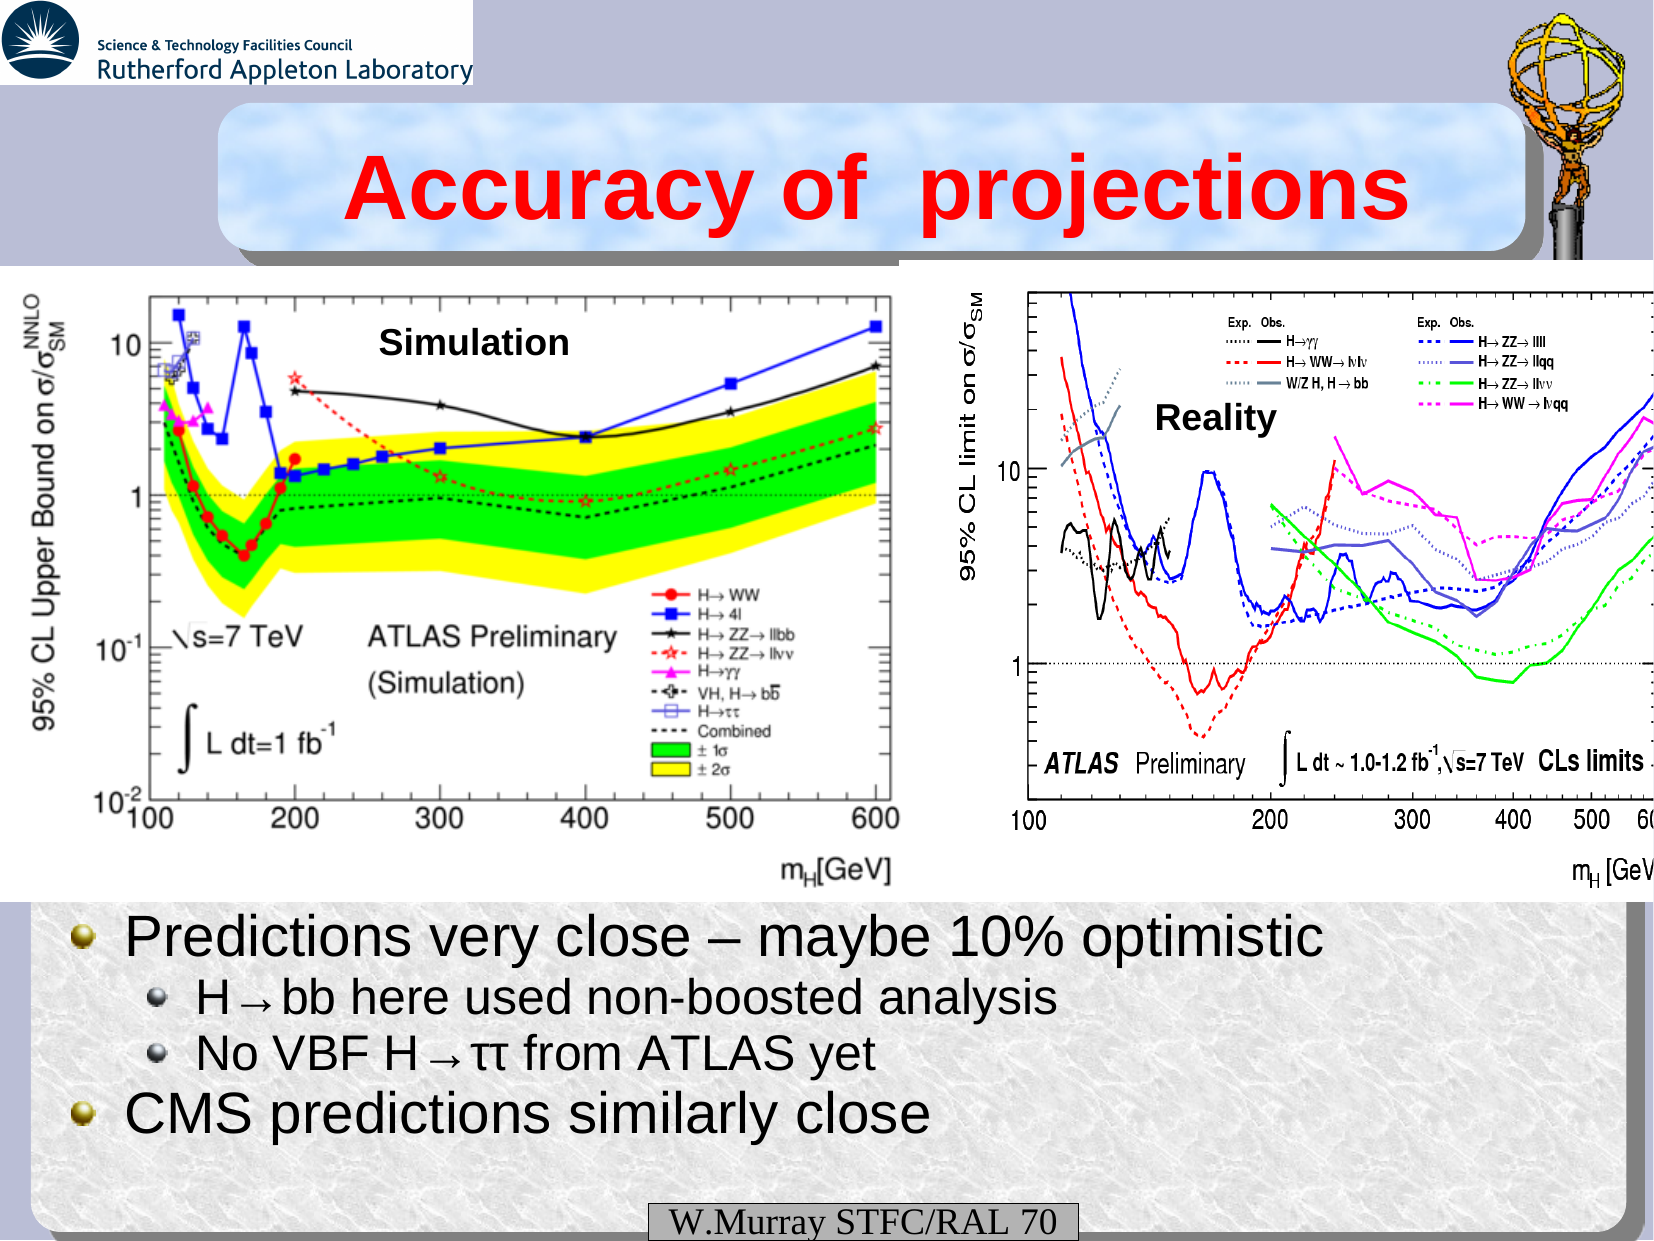

# Accuracy of projections
Simulation
Reality
Predictions very close – maybe 10% optimistic
H→bb here used non-boosted analysis
No VBF H→ττ from ATLAS yet
CMS predictions similarly close